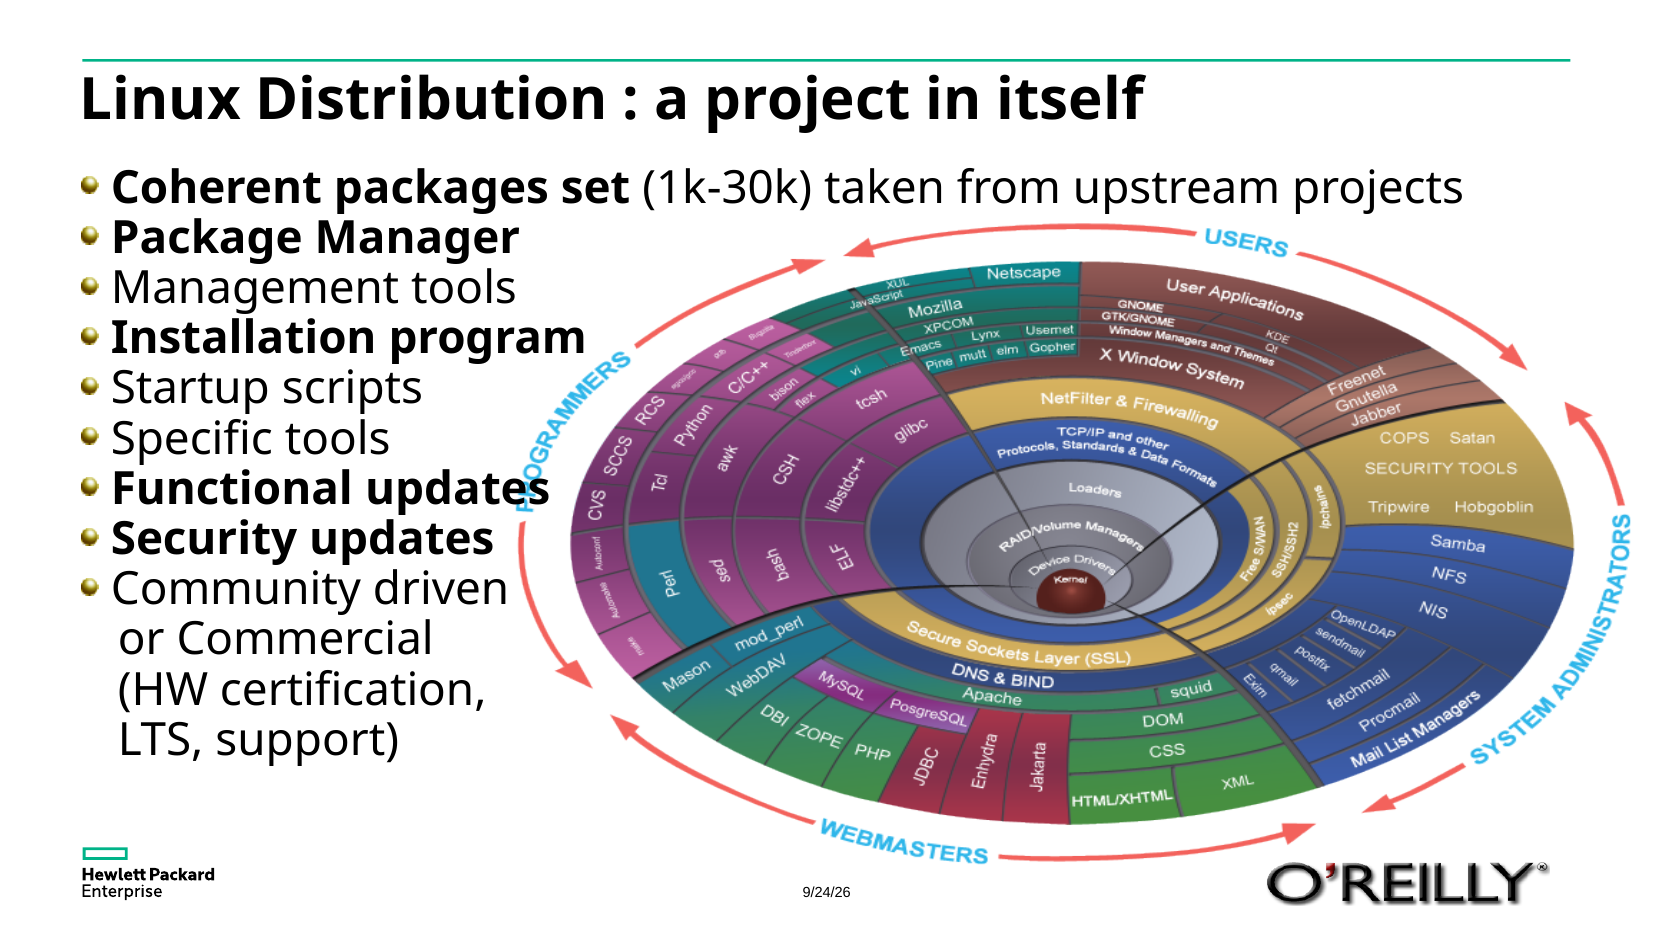

Linux Distribution : a project in itself
 Coherent packages set (1k-30k) taken from upstream projects
 Package Manager
 Management tools
 Installation program
 Startup scripts
 Specific tools
 Functional updates
 Security updates
 Community driven
 or Commercial
 (HW certification,
 LTS, support)